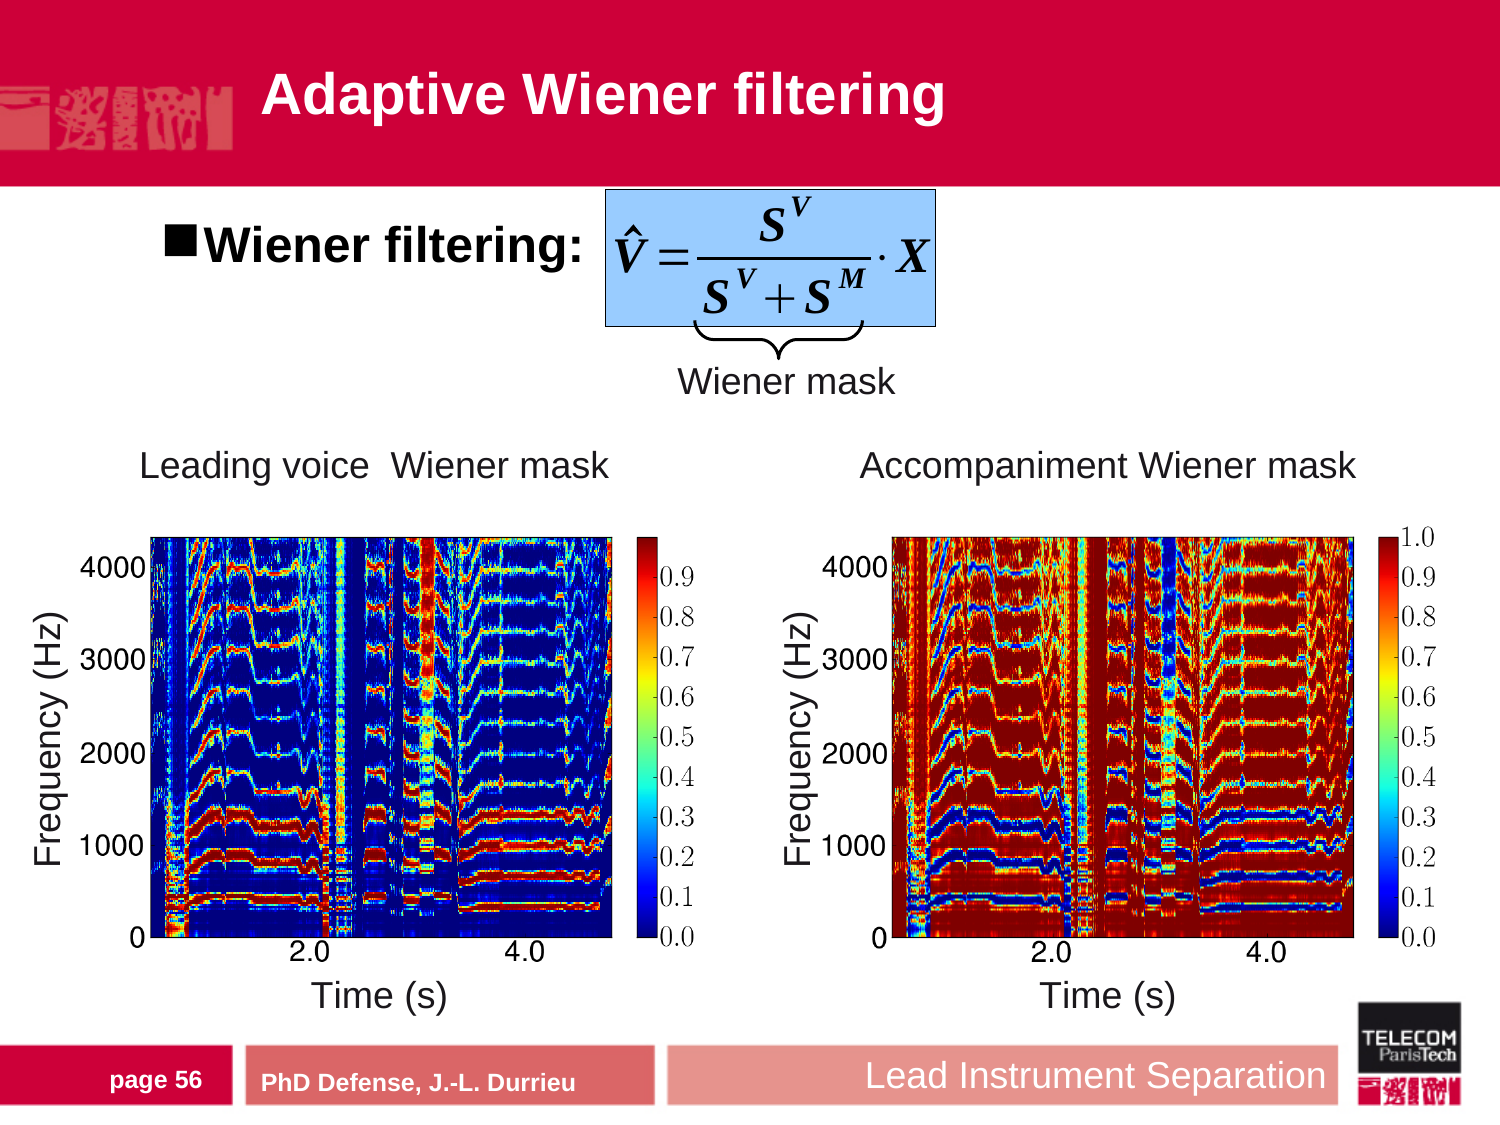

# Adaptive Wiener filtering
Wiener mask
Wiener filtering:
Leading voice Wiener mask
Accompaniment Wiener mask
Frequency (Hz)
Frequency (Hz)
Time (s)
Time (s)
Lead Instrument Separation
56